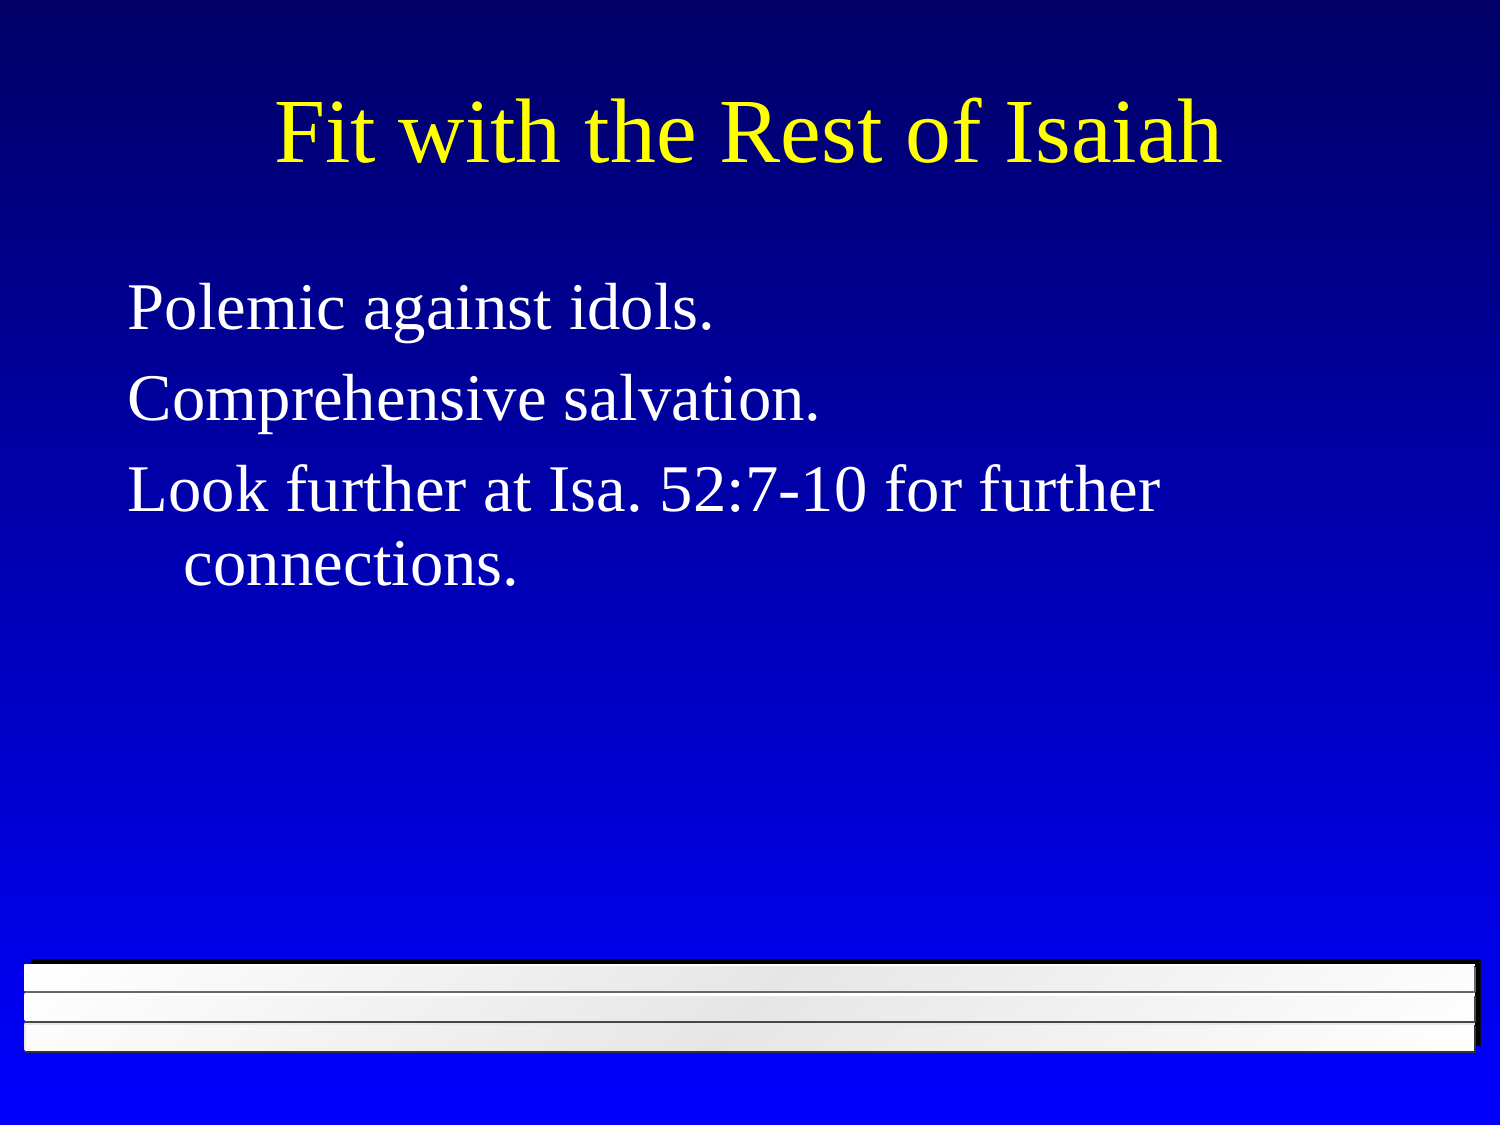

# Fit with the Rest of Isaiah
Polemic against idols.
Comprehensive salvation.
Look further at Isa. 52:7-10 for further connections.